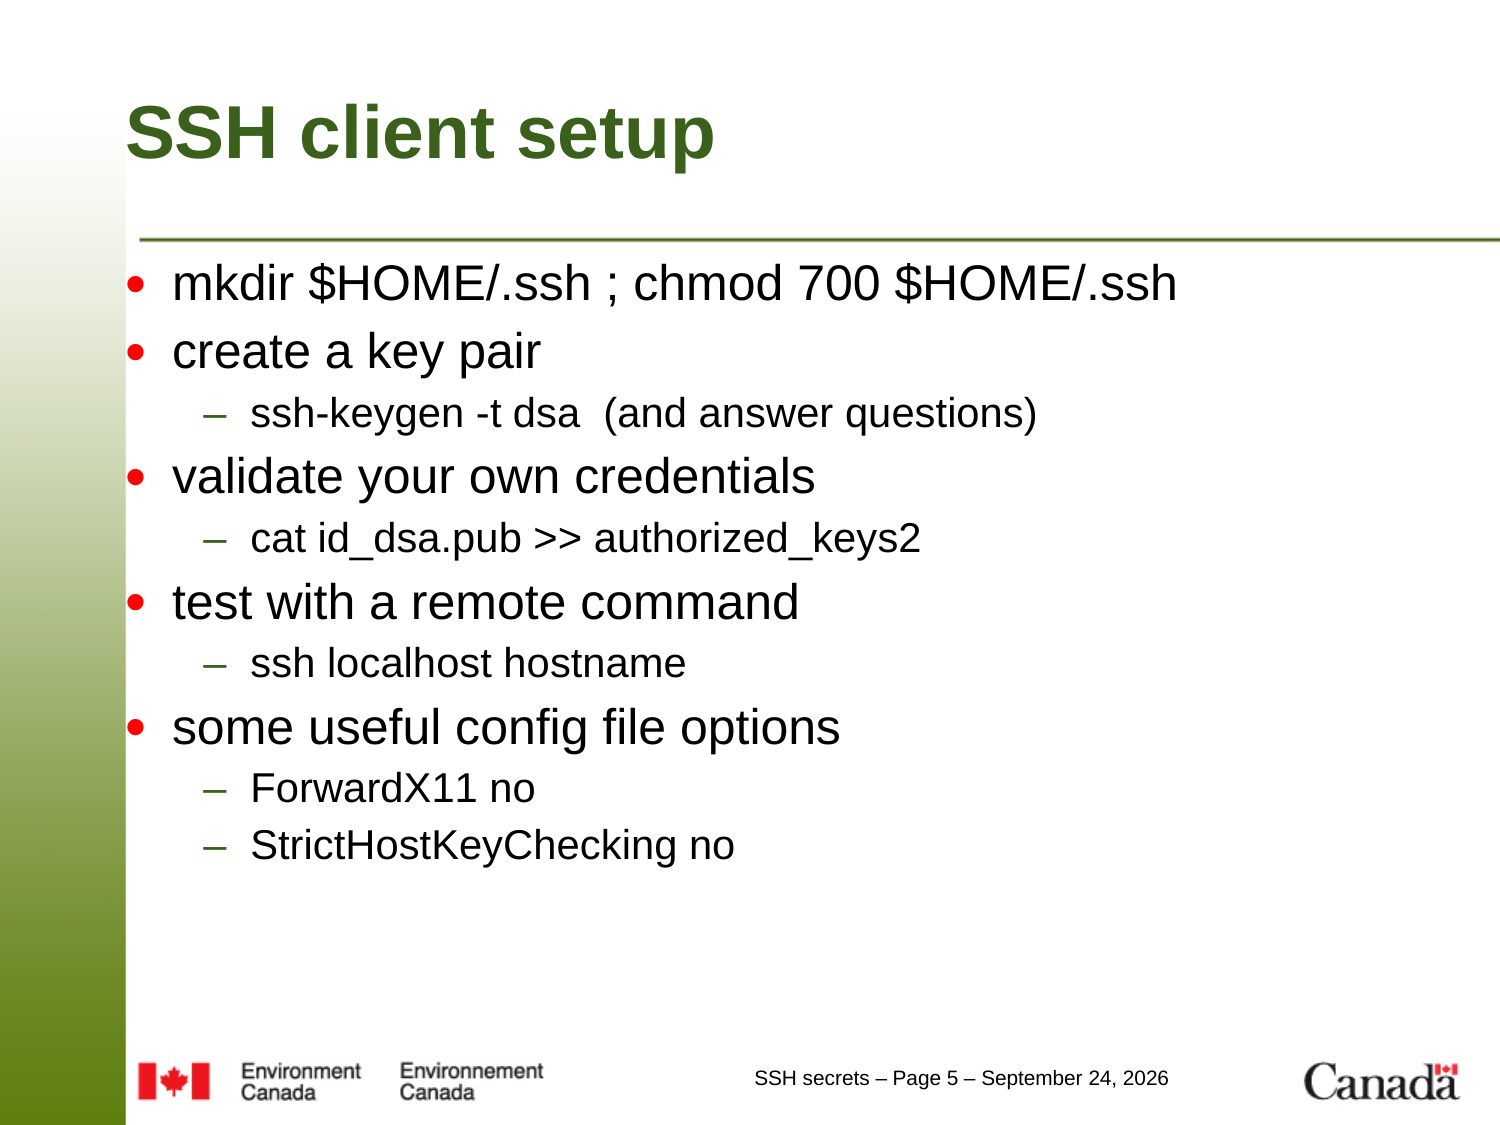

# SSH client setup
mkdir $HOME/.ssh ; chmod 700 $HOME/.ssh
create a key pair
ssh-keygen -t dsa (and answer questions)
validate your own credentials
cat id_dsa.pub >> authorized_keys2
test with a remote command
ssh localhost hostname
some useful config file options
ForwardX11 no
StrictHostKeyChecking no